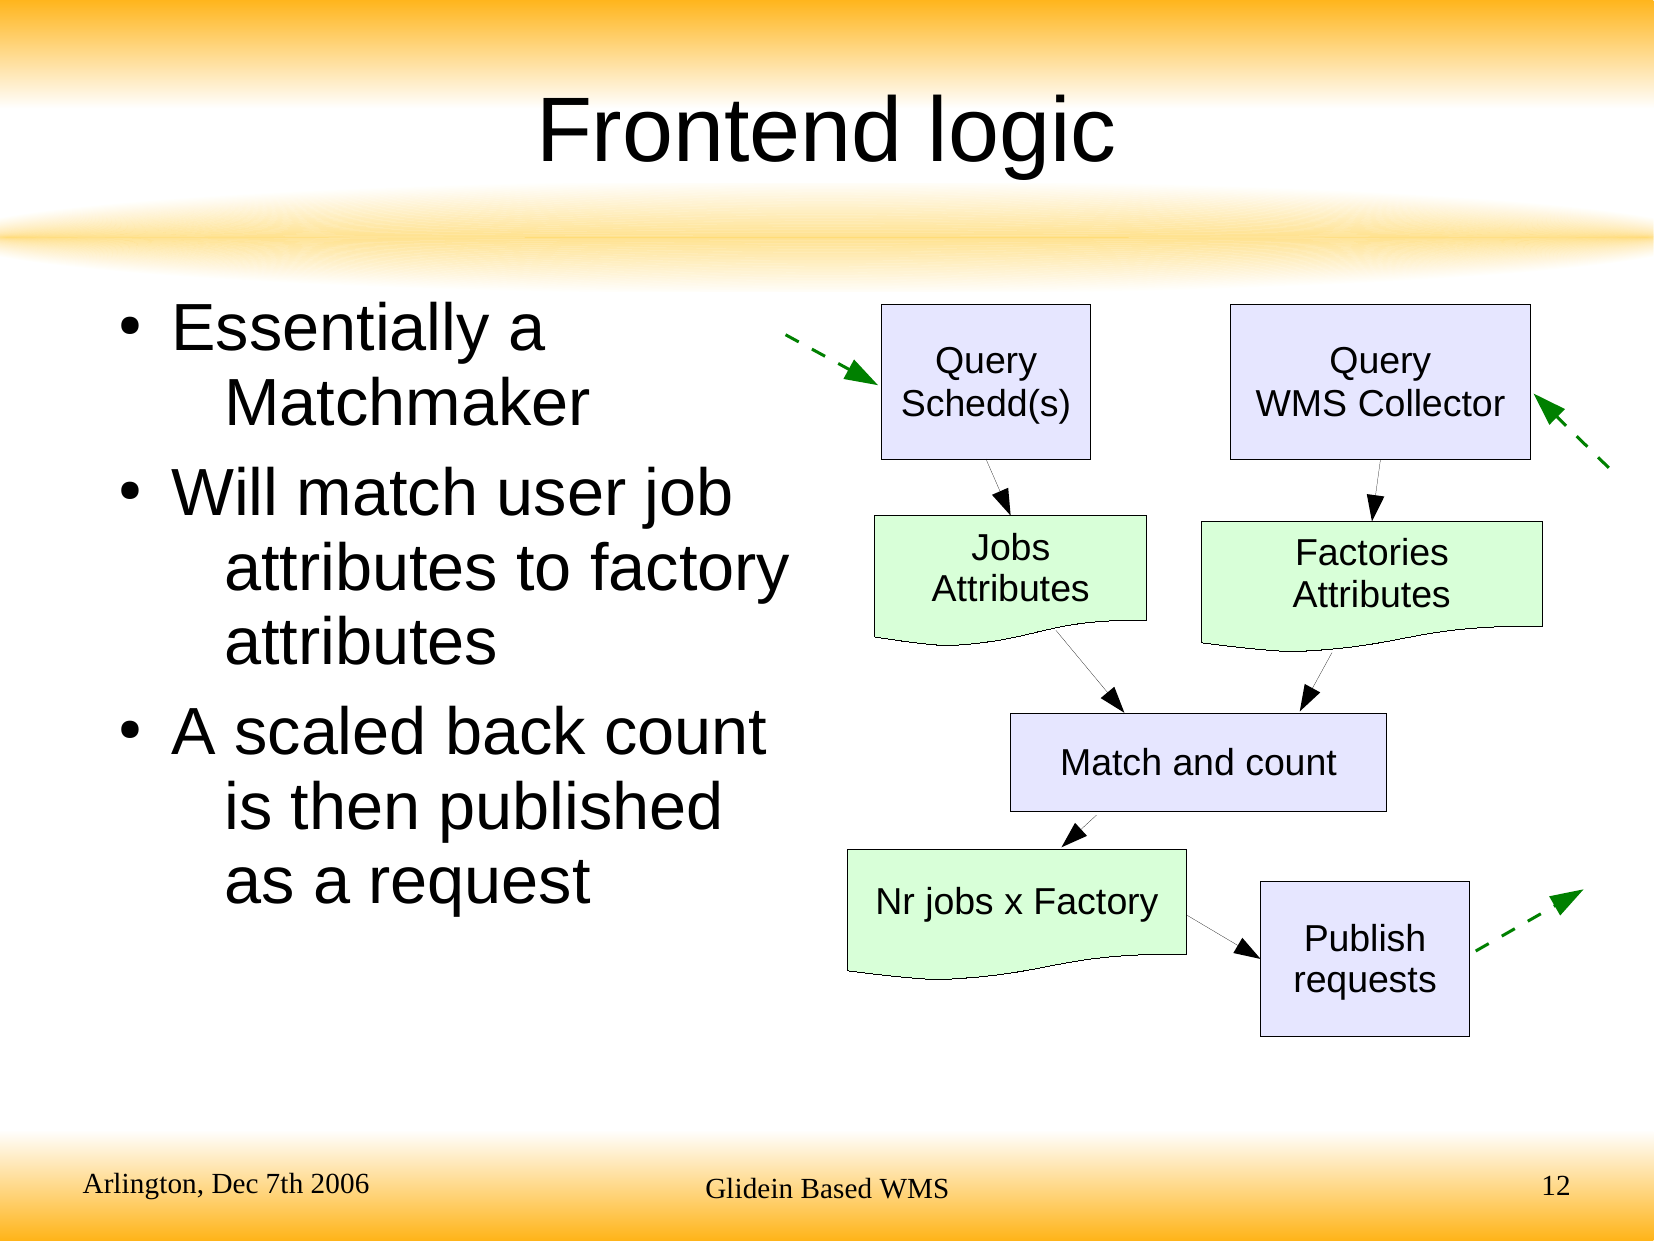

# Frontend logic
Essentially a Matchmaker
Will match user job attributes to factory attributes
A scaled back count is then published as a request
Query
Schedd(s)
Query
WMS Collector
Jobs Attributes
Factories Attributes
Match and count
Nr jobs x Factory
Publish
requests
Arlington, Dec 7th 2006
12
Glidein Based WMS